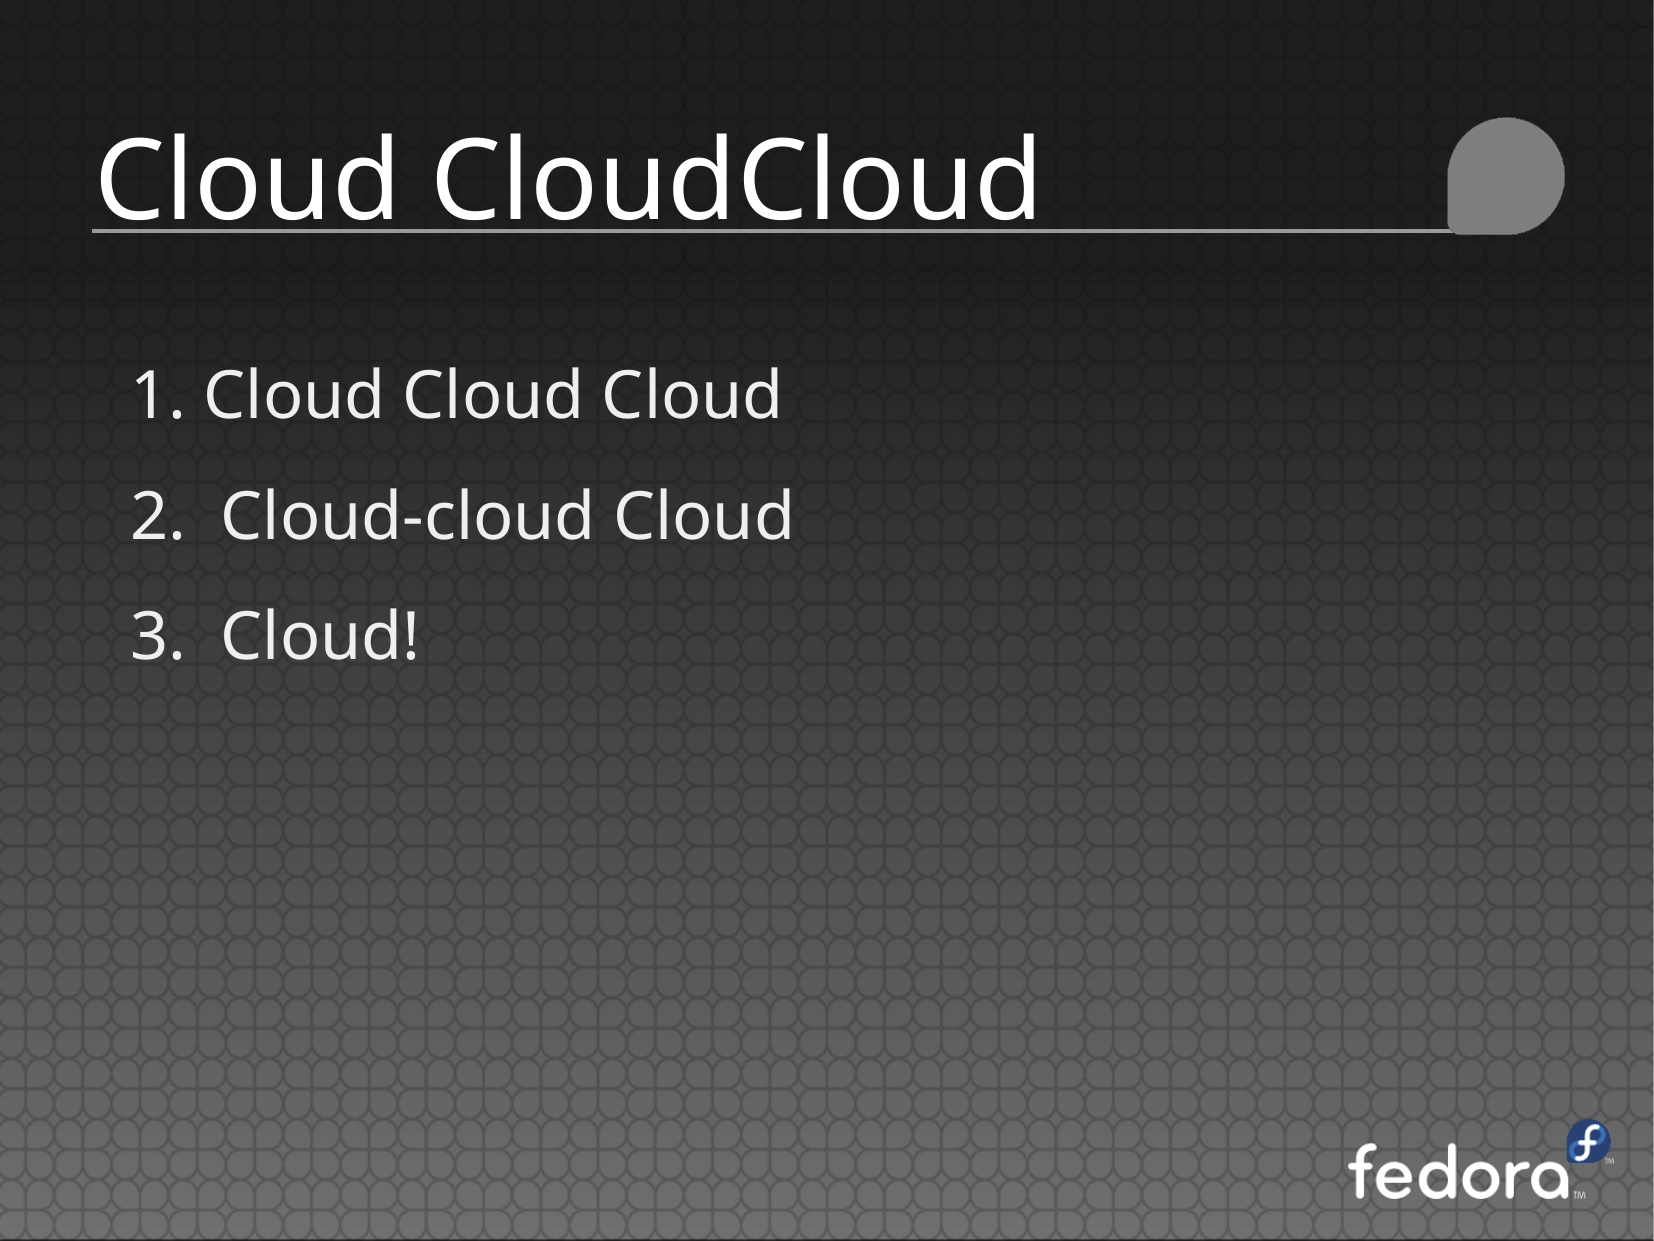

# Cloud CloudCloud
 Cloud Cloud Cloud
 Cloud-cloud Cloud
 Cloud!